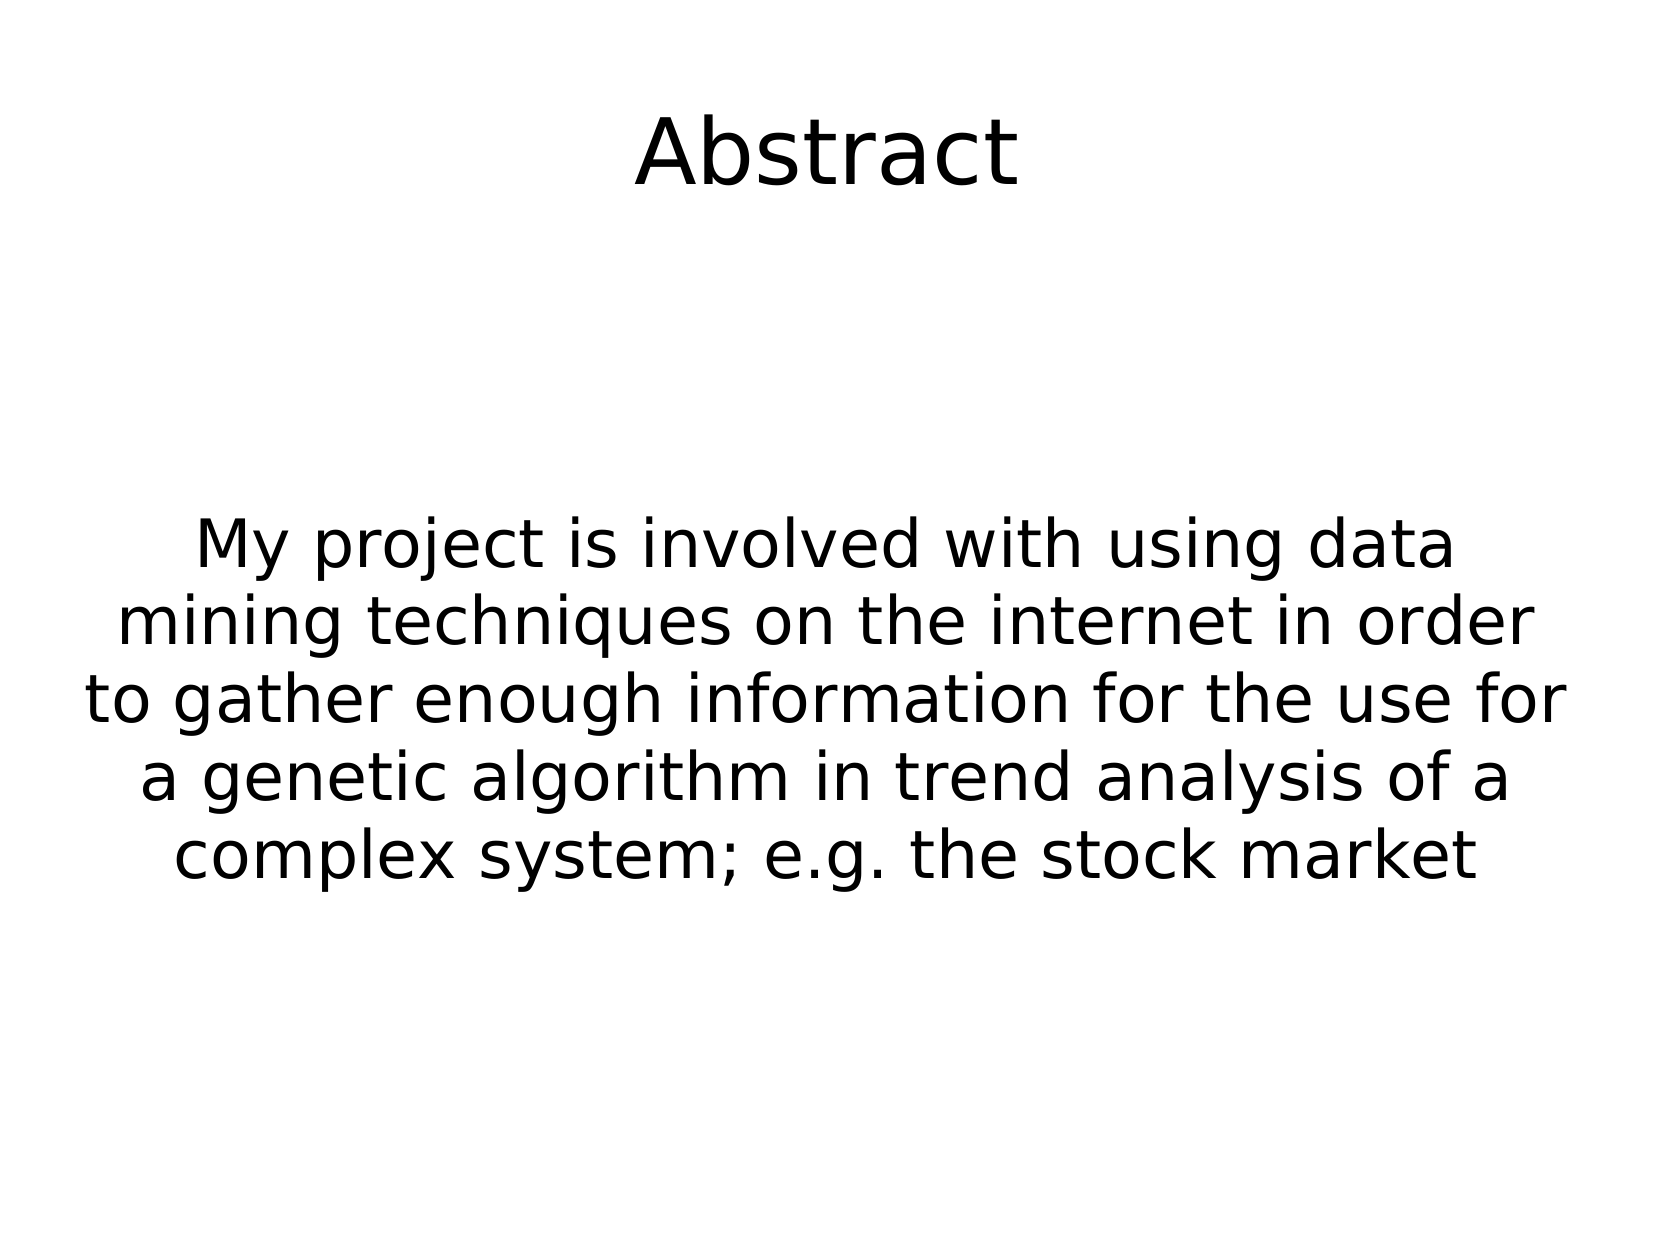

# Abstract
My project is involved with using data mining techniques on the internet in order to gather enough information for the use for a genetic algorithm in trend analysis of a complex system; e.g. the stock market